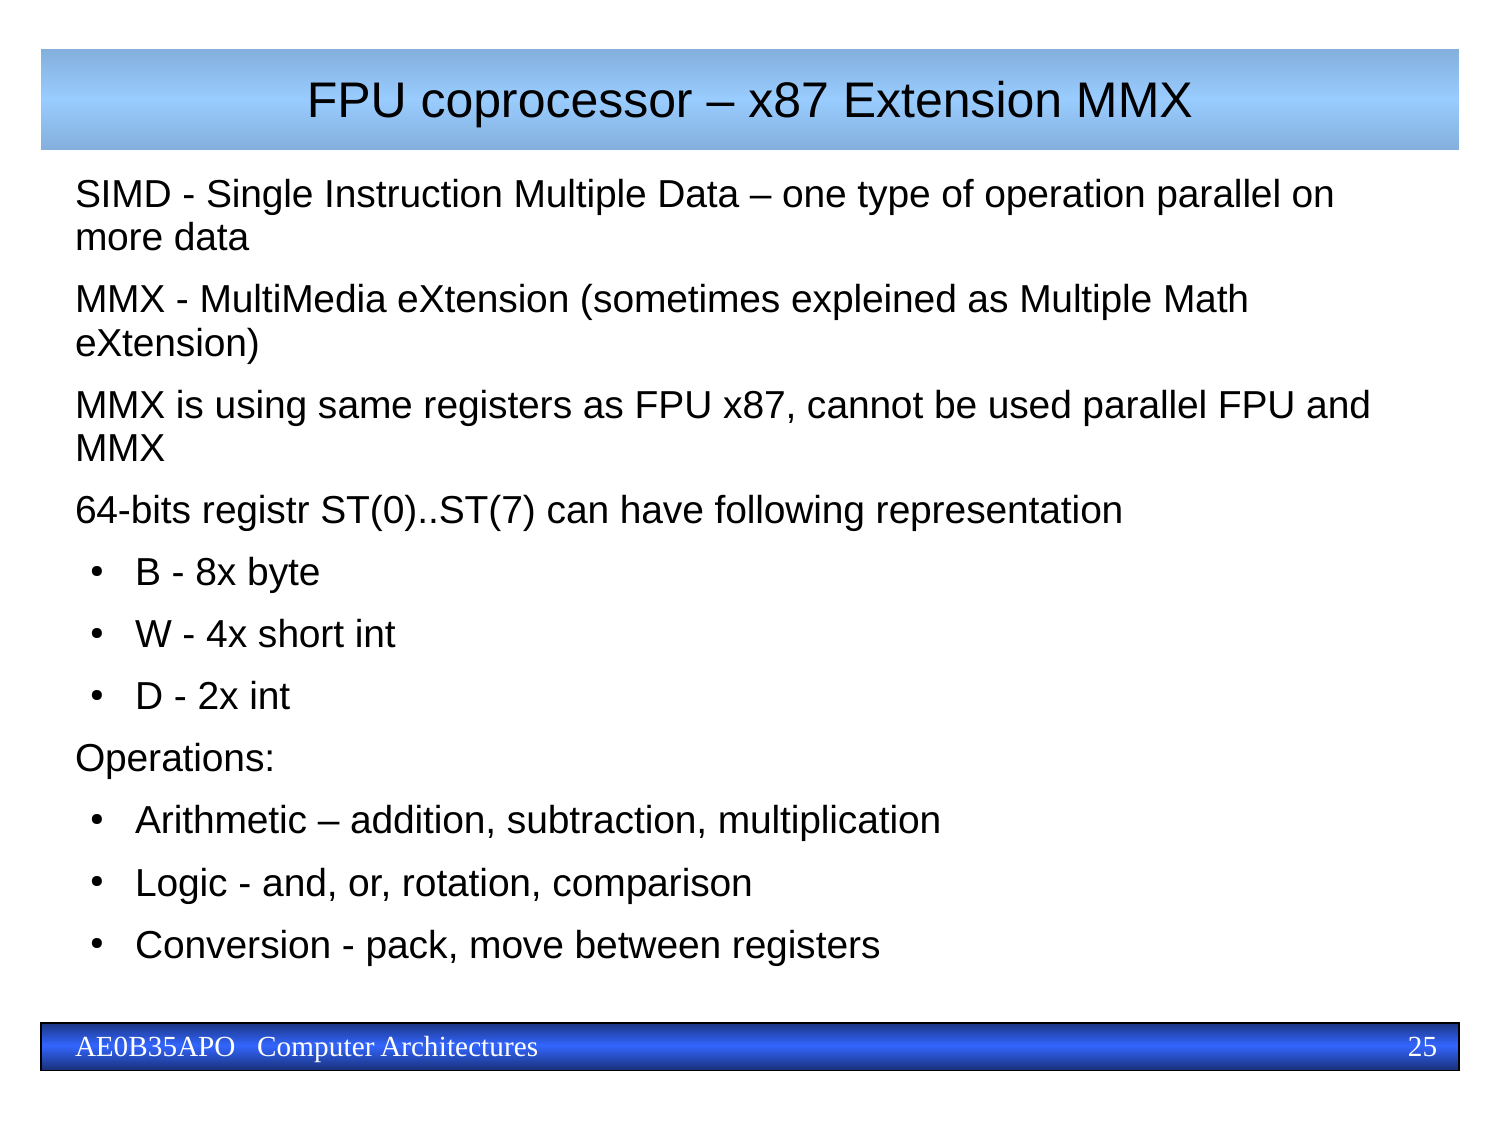

# FPU coprocessor – x87 Extension MMX
SIMD - Single Instruction Multiple Data – one type of operation parallel on more data
MMX - MultiMedia eXtension (sometimes expleined as Multiple Math eXtension)
MMX is using same registers as FPU x87, cannot be used parallel FPU and MMX
64-bits registr ST(0)..ST(7) can have following representation
B - 8x byte
W - 4x short int
D - 2x int
Operations:
Arithmetic – addition, subtraction, multiplication
Logic - and, or, rotation, comparison
Conversion - pack, move between registers
AE0B35APO Computer Architectures
25